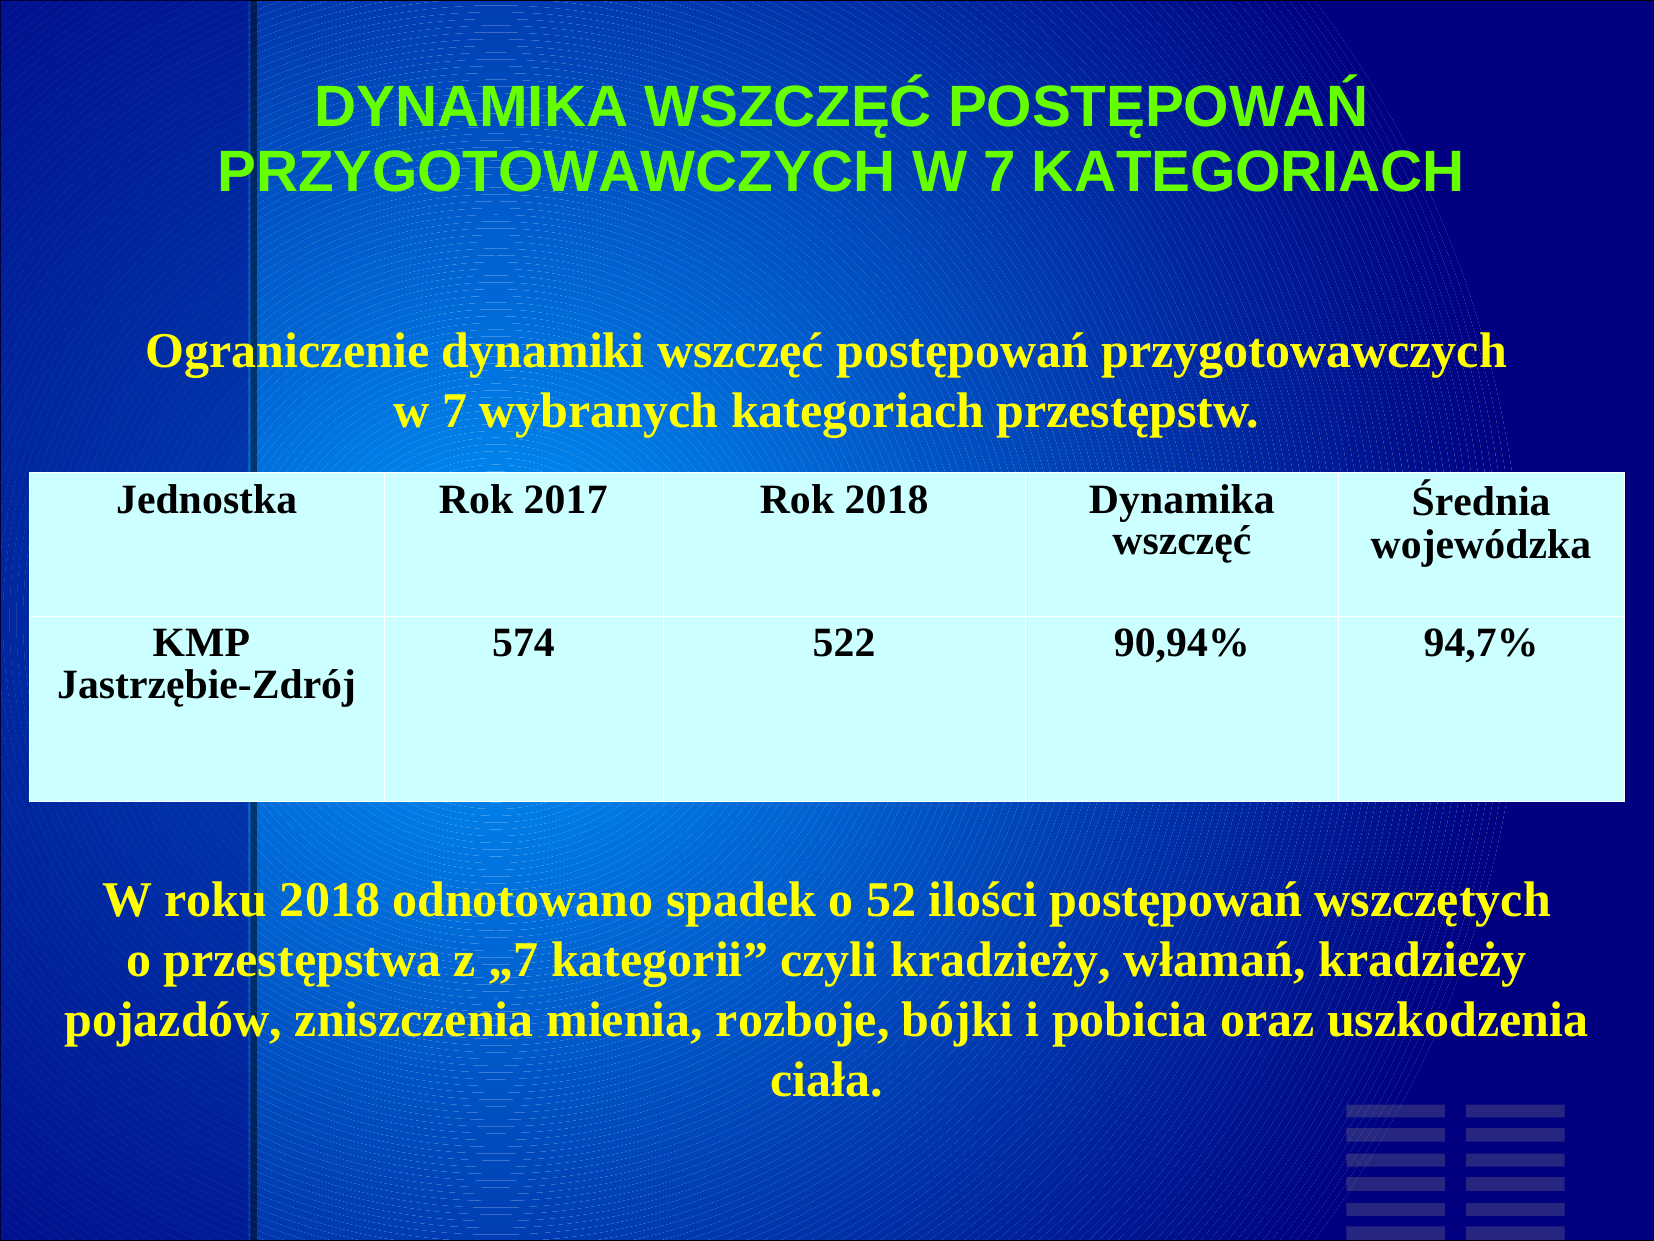

DYNAMIKA WSZCZĘĆ POSTĘPOWAŃ PRZYGOTOWAWCZYCH W 7 KATEGORIACH
# Ograniczenie dynamiki wszczęć postępowań przygotowawczych w 7 wybranych kategoriach przestępstw.
| Jednostka | Rok 2017 | Rok 2018 | Dynamika wszczęć | Średnia wojewódzka |
| --- | --- | --- | --- | --- |
| KMP Jastrzębie-Zdrój | 574 | 522 | 90,94% | 94,7% |
W roku 2018 odnotowano spadek o 52 ilości postępowań wszczętych
o przestępstwa z „7 kategorii” czyli kradzieży, włamań, kradzieży pojazdów, zniszczenia mienia, rozboje, bójki i pobicia oraz uszkodzenia ciała.